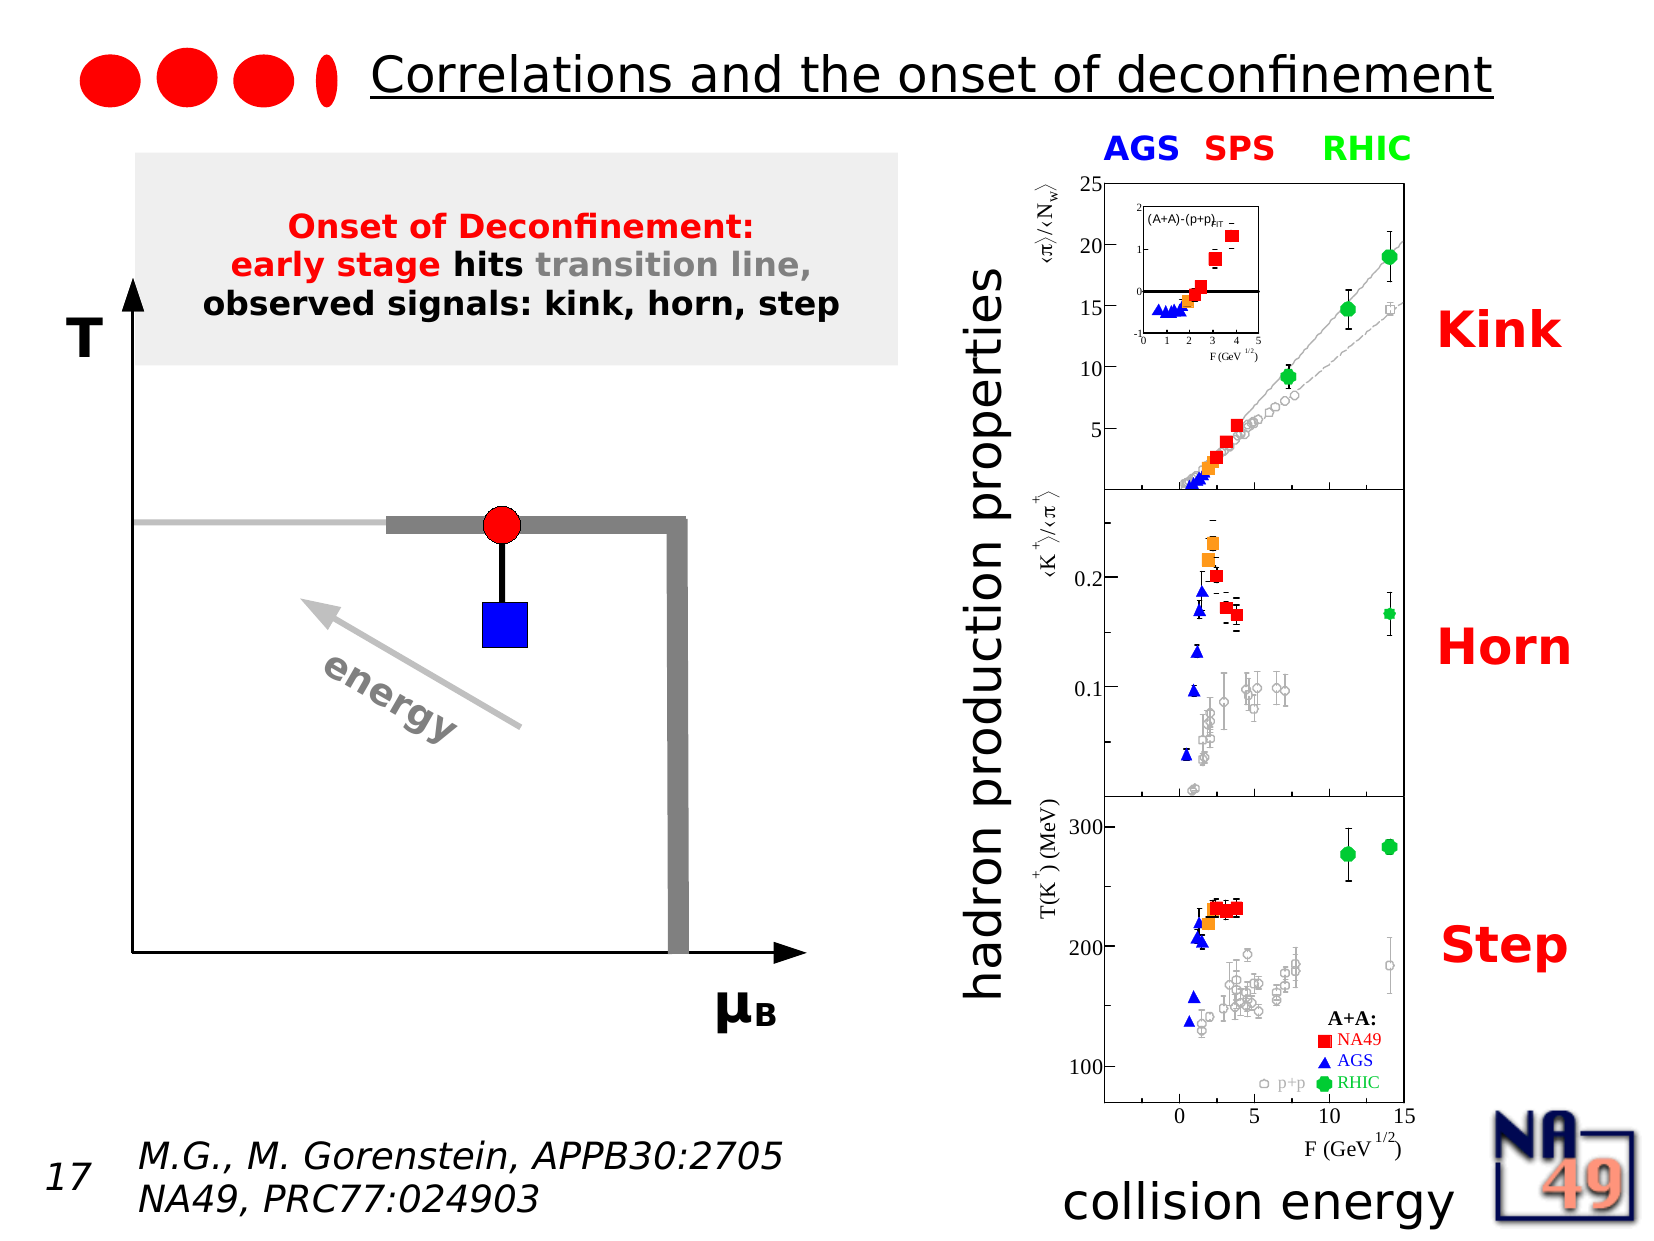

Correlations and the onset of deconfinement
AGS SPS RHIC
Onset of Deconfinement:
early stage hits transition line,
observed signals: kink, horn, step
Kink
T
hadron production properties
Horn
energy
Step
µB
M.G., M. Gorenstein, APPB30:2705
NA49, PRC77:024903
collision energy